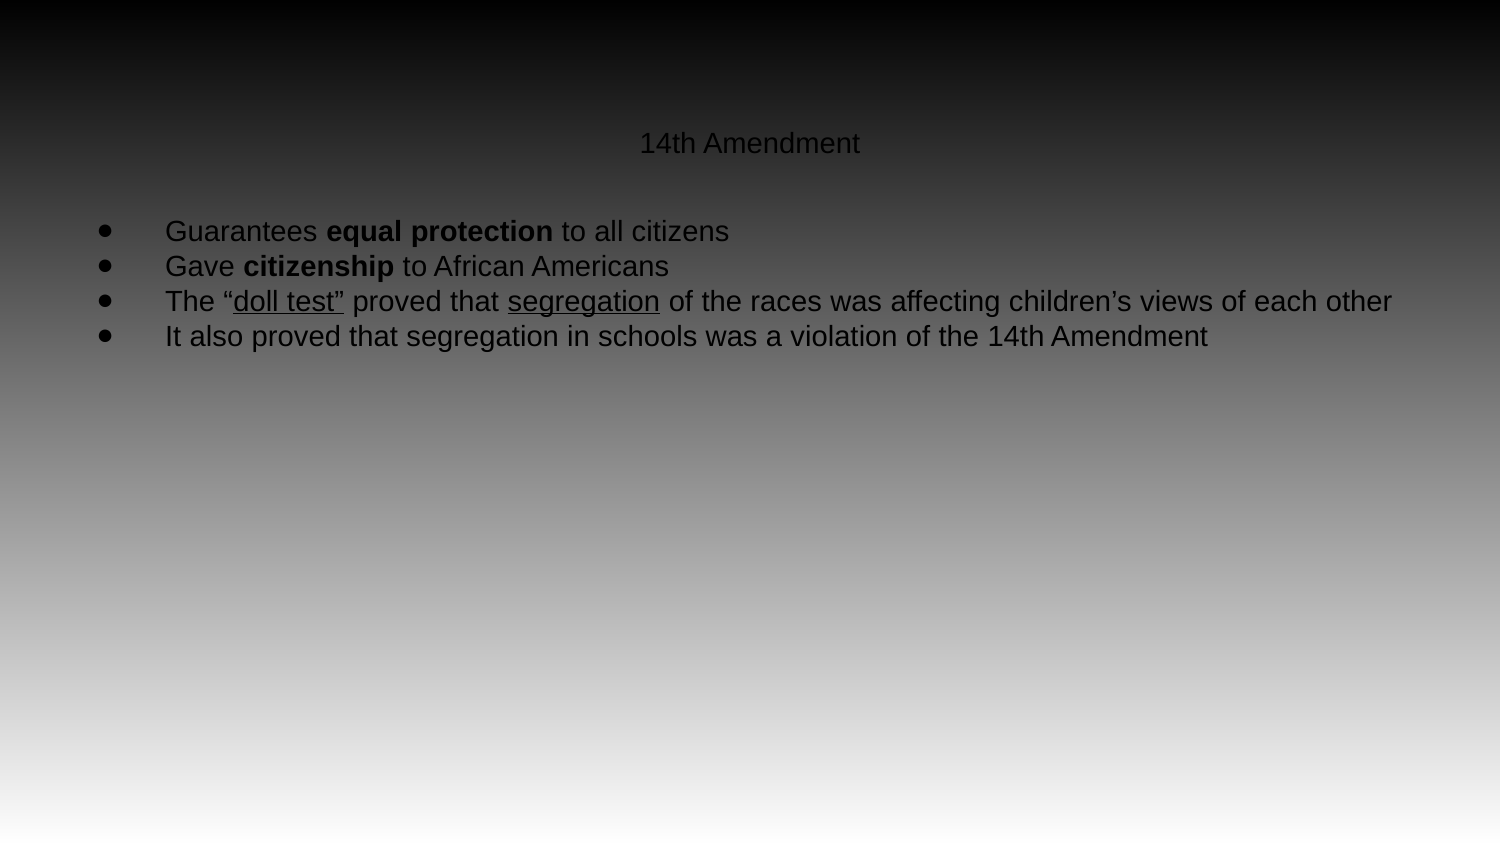

# 14th Amendment
Guarantees equal protection to all citizens
Gave citizenship to African Americans
The “doll test” proved that segregation of the races was affecting children’s views of each other
It also proved that segregation in schools was a violation of the 14th Amendment